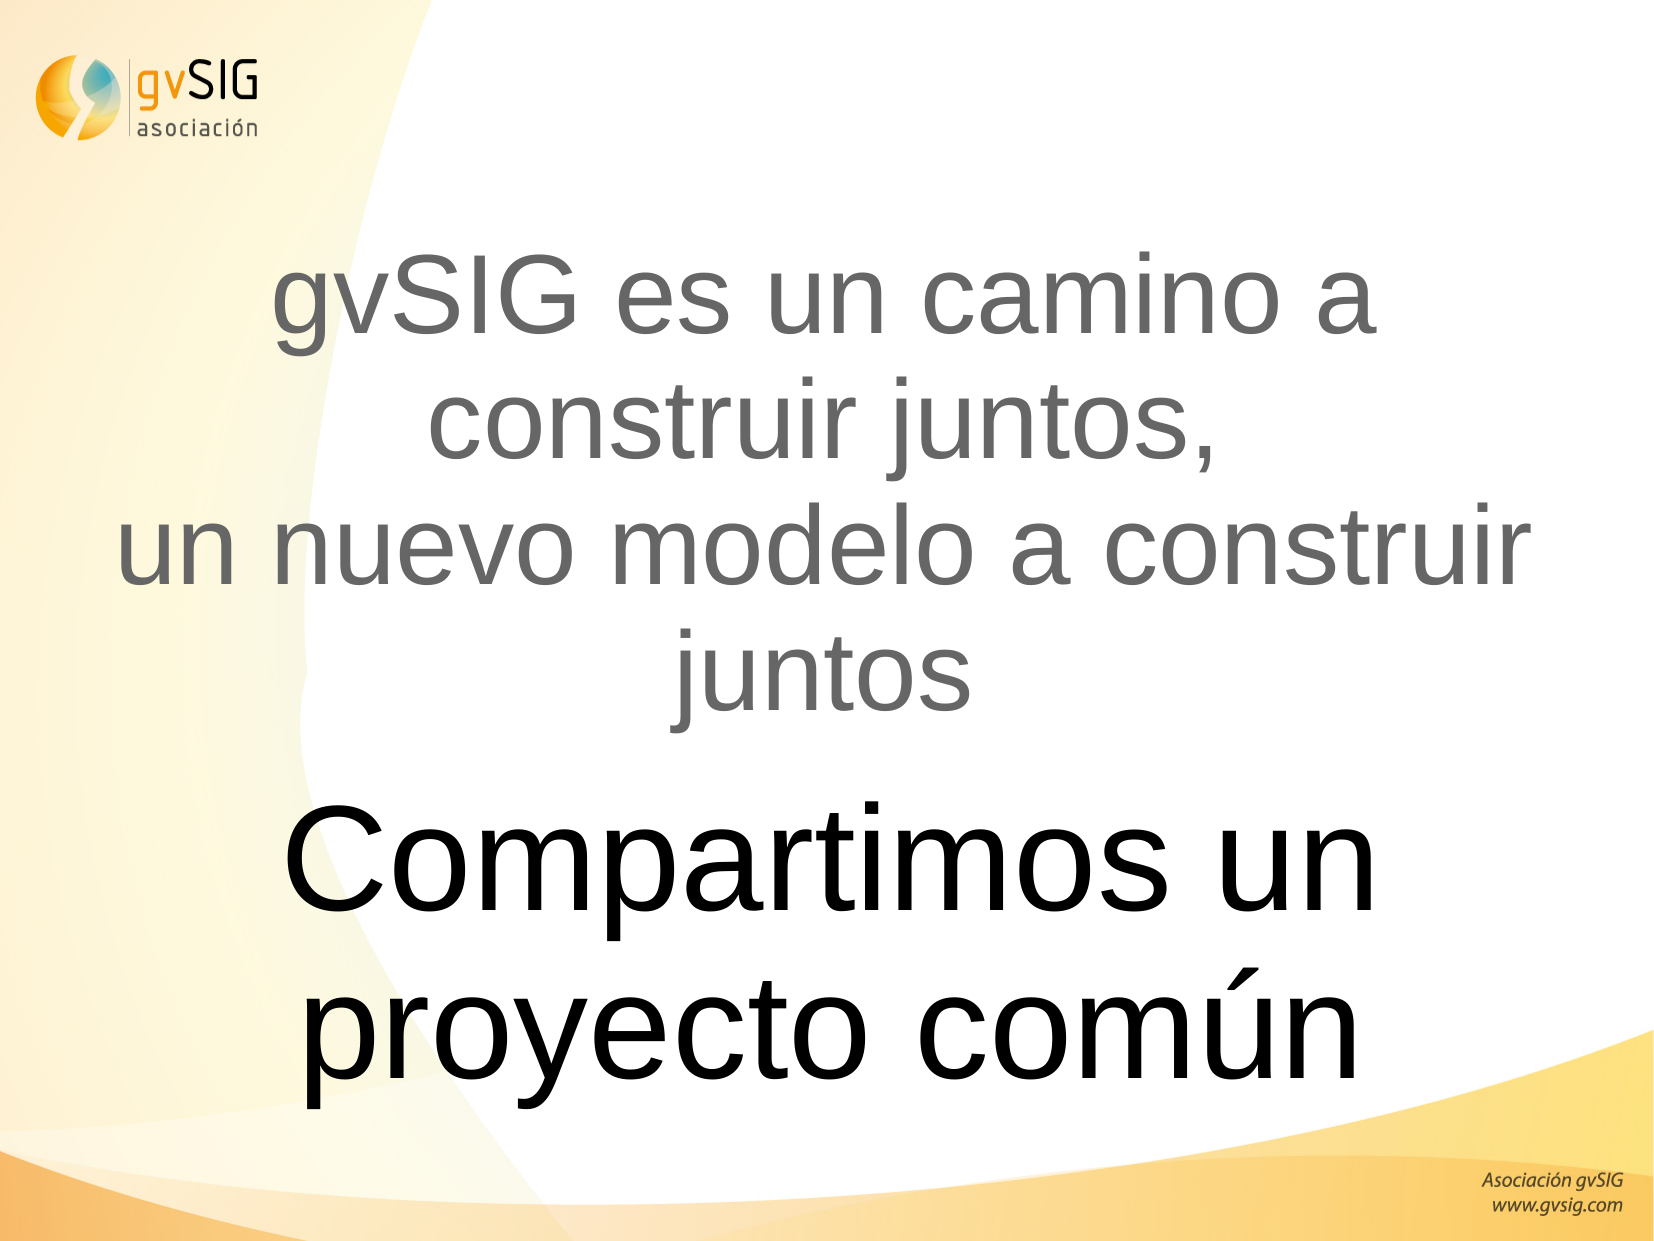

gvSIG es un camino a construir juntos,
un nuevo modelo a construir juntos
Compartimos un proyecto común